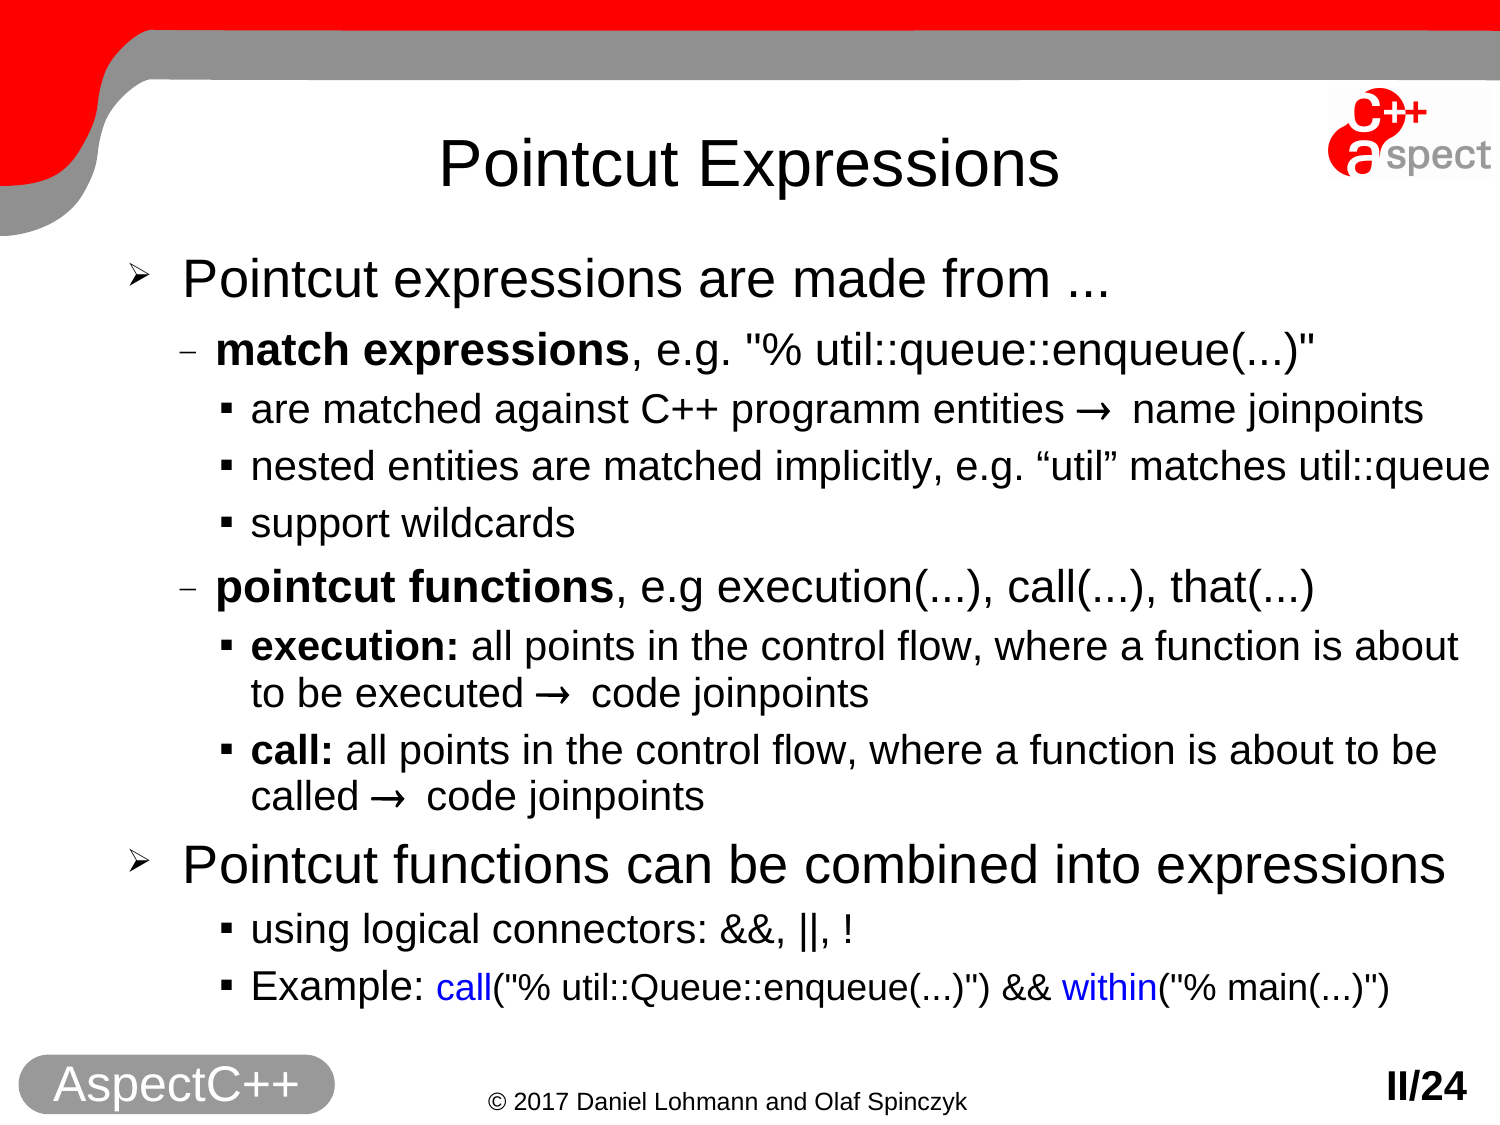

# Pointcut Expressions
Pointcut expressions are made from ...
match expressions, e.g. "% util::queue::enqueue(...)"
are matched against C++ programm entities  name joinpoints
nested entities are matched implicitly, e.g. “util” matches util::queue
support wildcards
pointcut functions, e.g execution(...), call(...), that(...)
execution: all points in the control flow, where a function is about to be executed  code joinpoints
call: all points in the control flow, where a function is about to be called  code joinpoints
Pointcut functions can be combined into expressions
using logical connectors: &&, ||, !
Example: call("% util::Queue::enqueue(...)") && within("% main(...)")